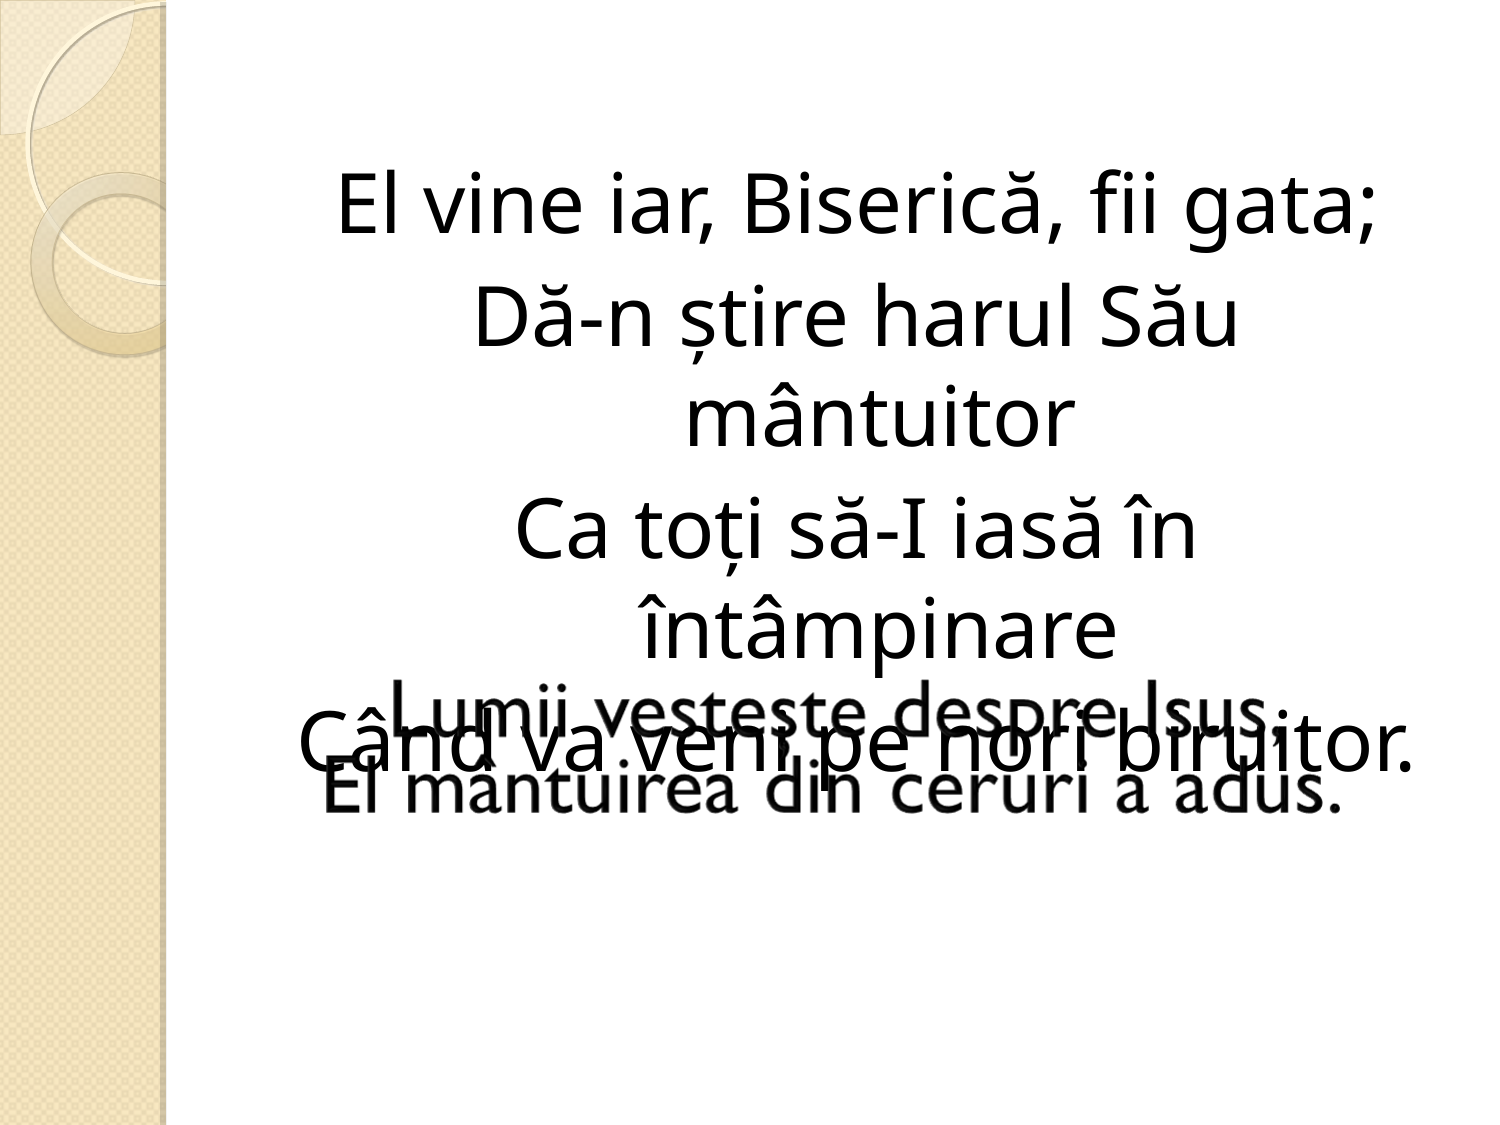

# El vine iar, Biserică, fii gata;
Dă-n ştire harul Său mântuitor
Ca toţi să-I iasă în întâmpinare
Când va veni pe nori biruitor.